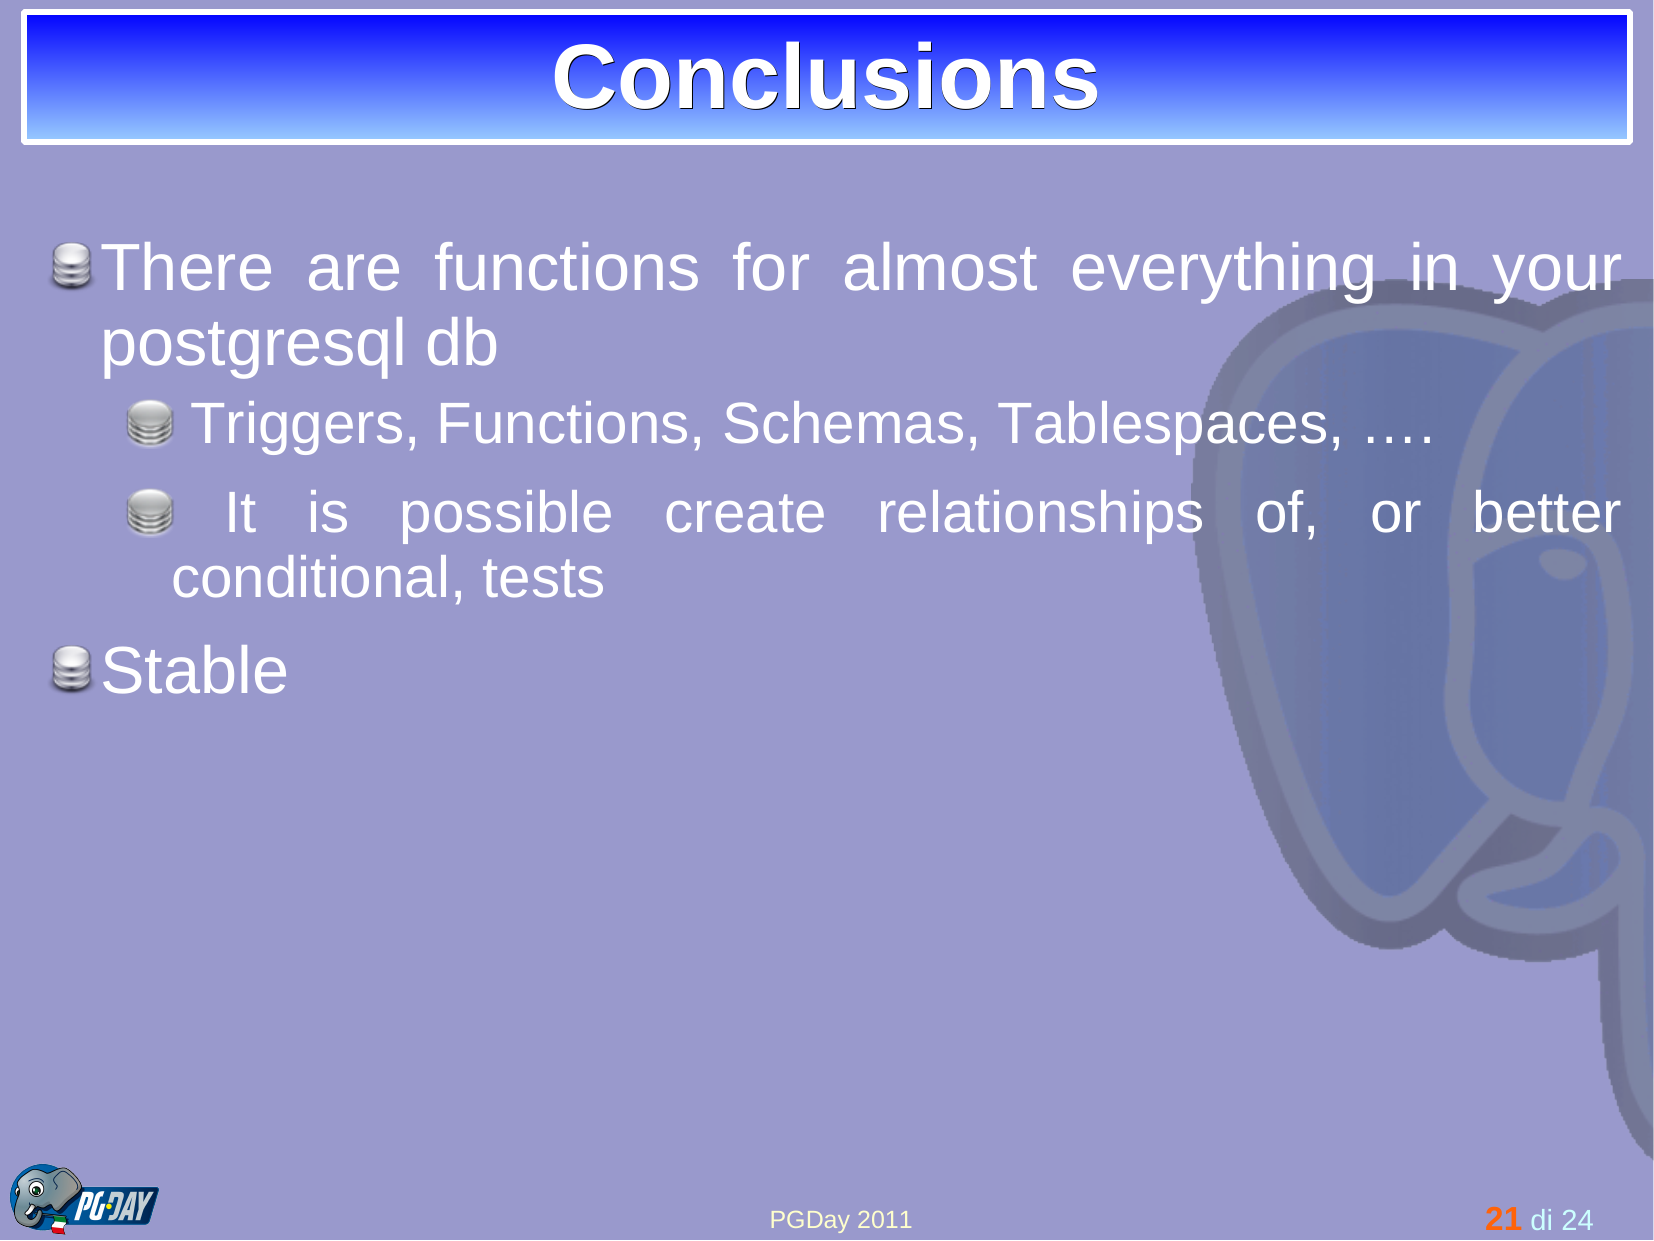

# Conclusions
There are functions for almost everything in your postgresql db
 Triggers, Functions, Schemas, Tablespaces, ….
 It is possible create relationships of, or better conditional, tests
Stable